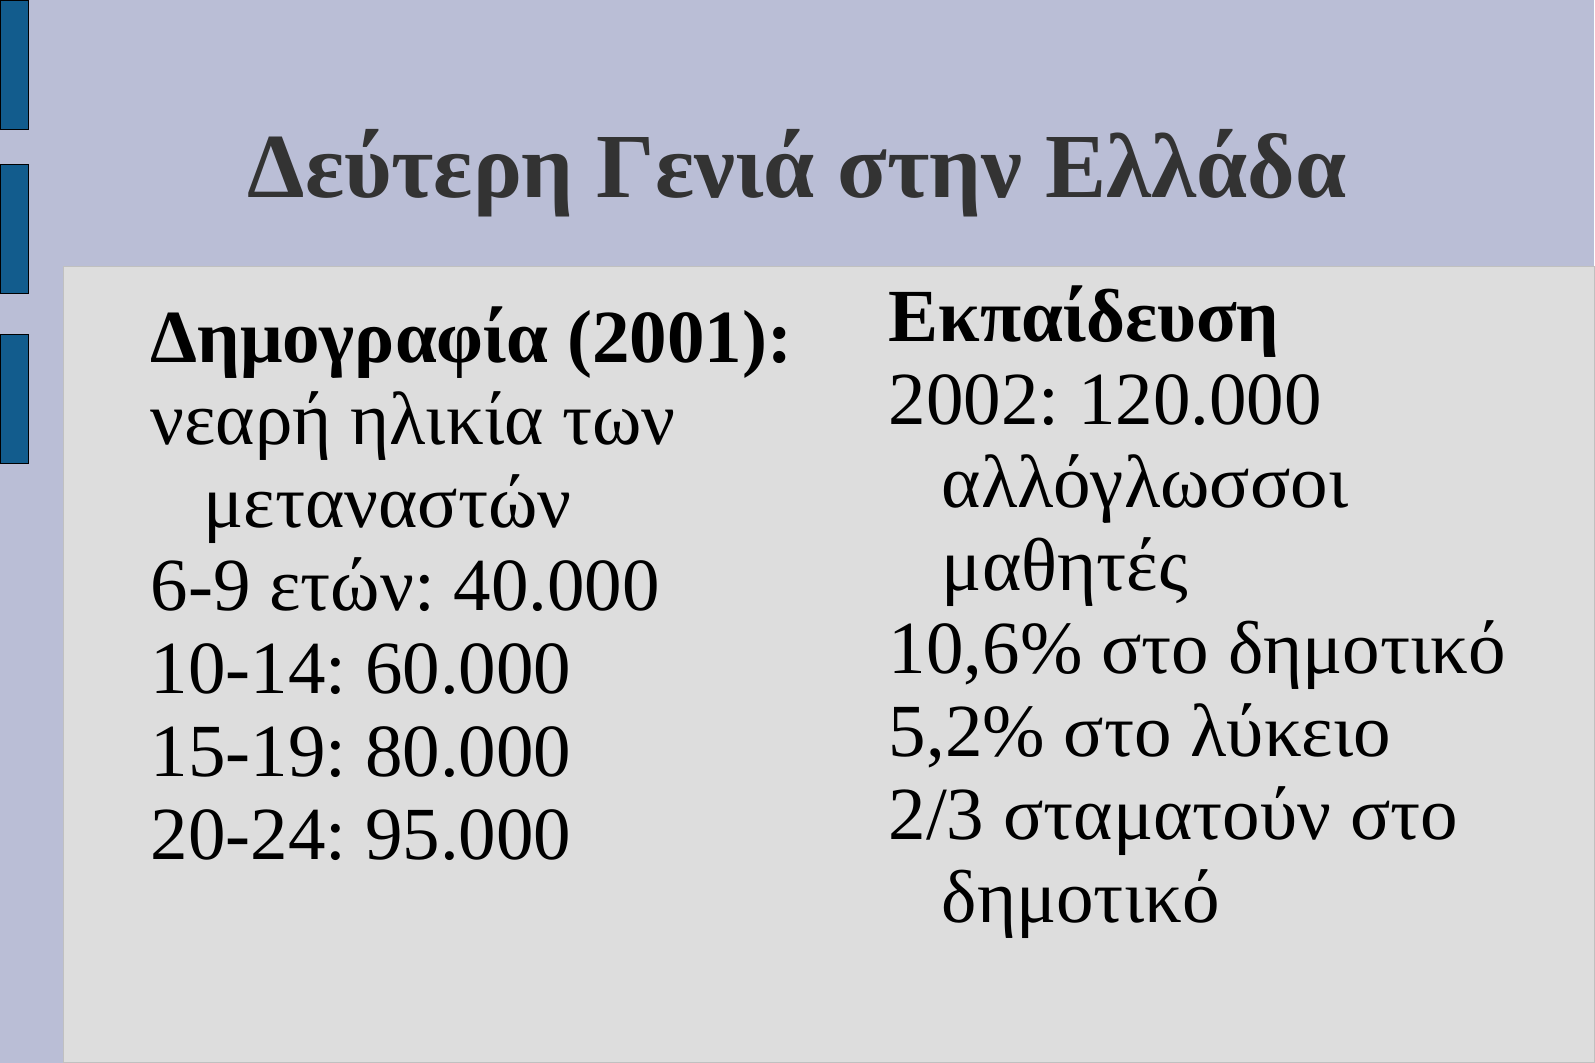

# Δεύτερη Γενιά στην Ελλάδα
Εκπαίδευση
2002: 120.000 αλλόγλωσσοι μαθητές
10,6% στο δημοτικό
5,2% στο λύκειο
2/3 σταματούν στο δημοτικό
Δημογραφία (2001):
νεαρή ηλικία των μεταναστών
6-9 ετών: 40.000
10-14: 60.000
15-19: 80.000
20-24: 95.000